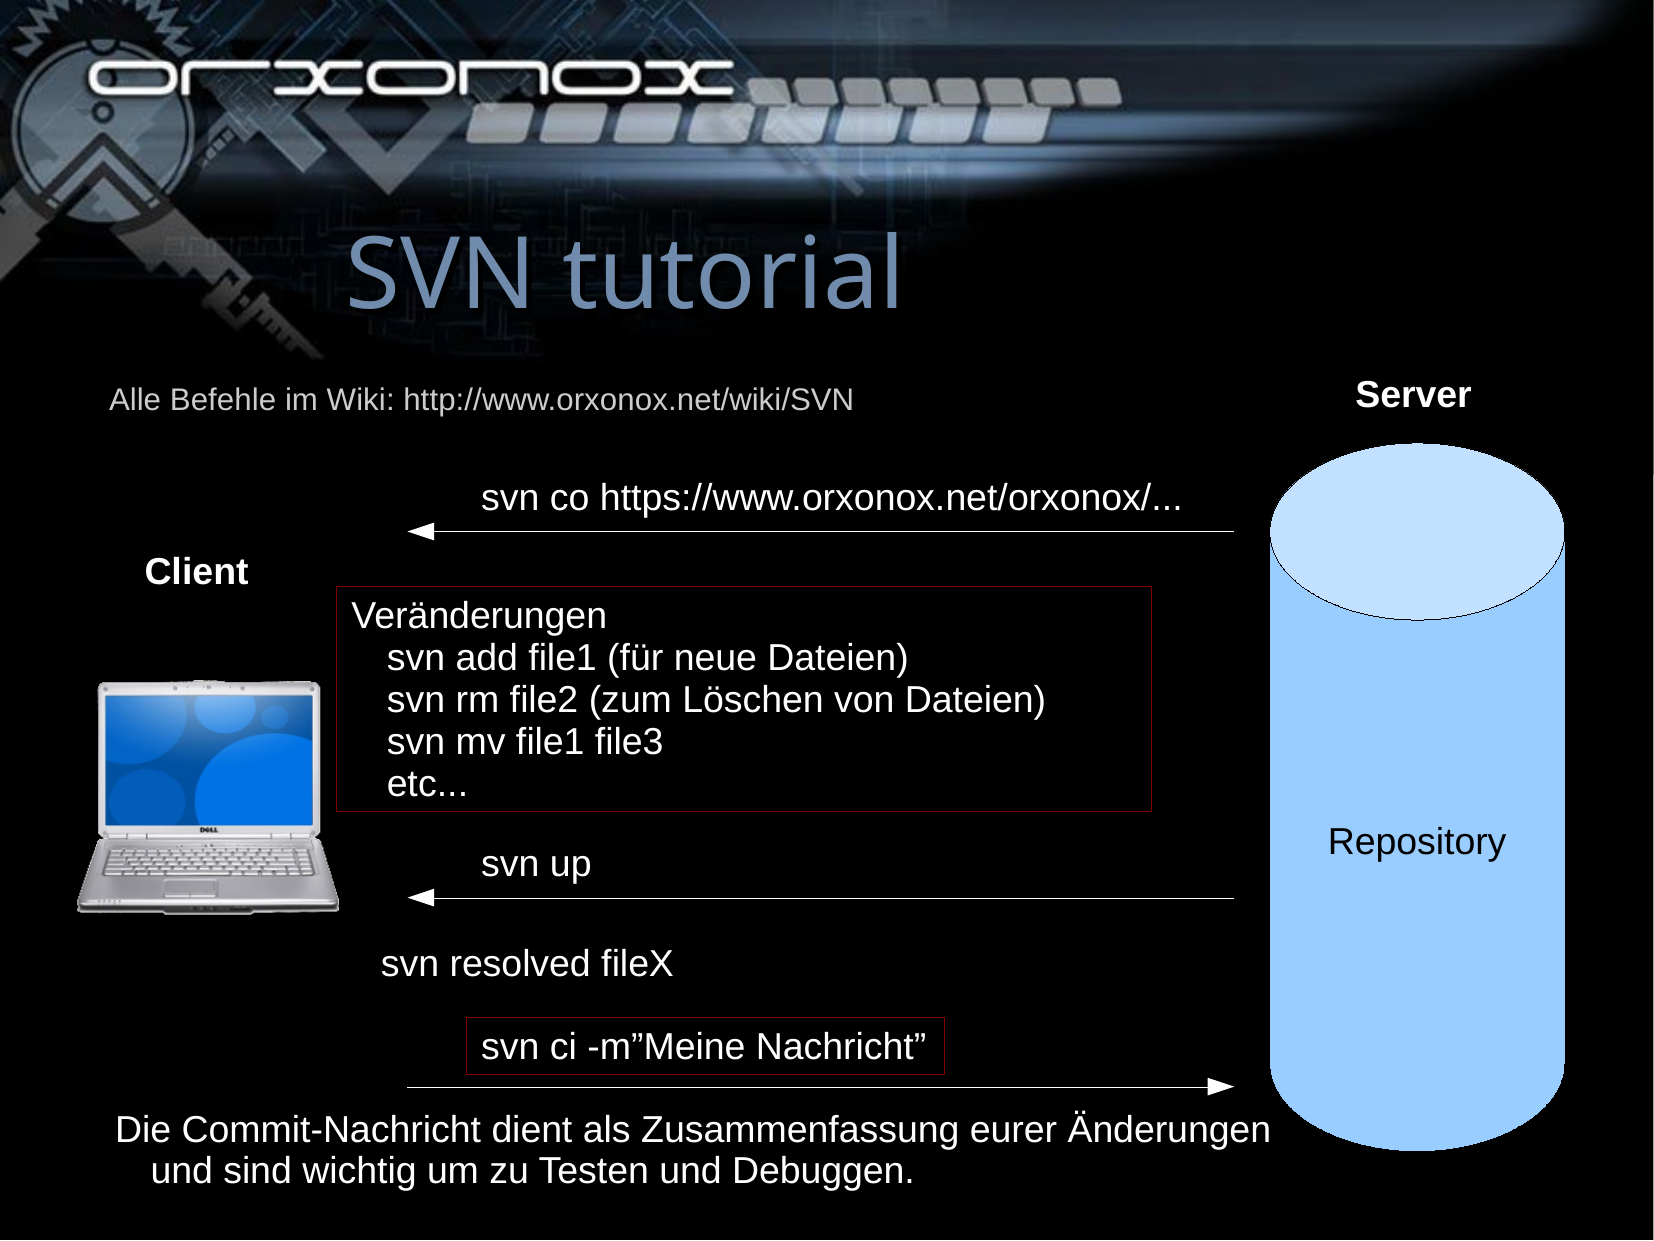

Server
Alle Befehle im Wiki: http://www.orxonox.net/wiki/SVN
Repository
svn co https://www.orxonox.net/orxonox/...
Client
Veränderungen
svn add file1 (für neue Dateien)
svn rm file2 (zum Löschen von Dateien)
svn mv file1 file3
etc...
svn up
svn resolved fileX
svn ci -m”Meine Nachricht”
Die Commit-Nachricht dient als Zusammenfassung eurer Änderungen und sind wichtig um zu Testen und Debuggen.